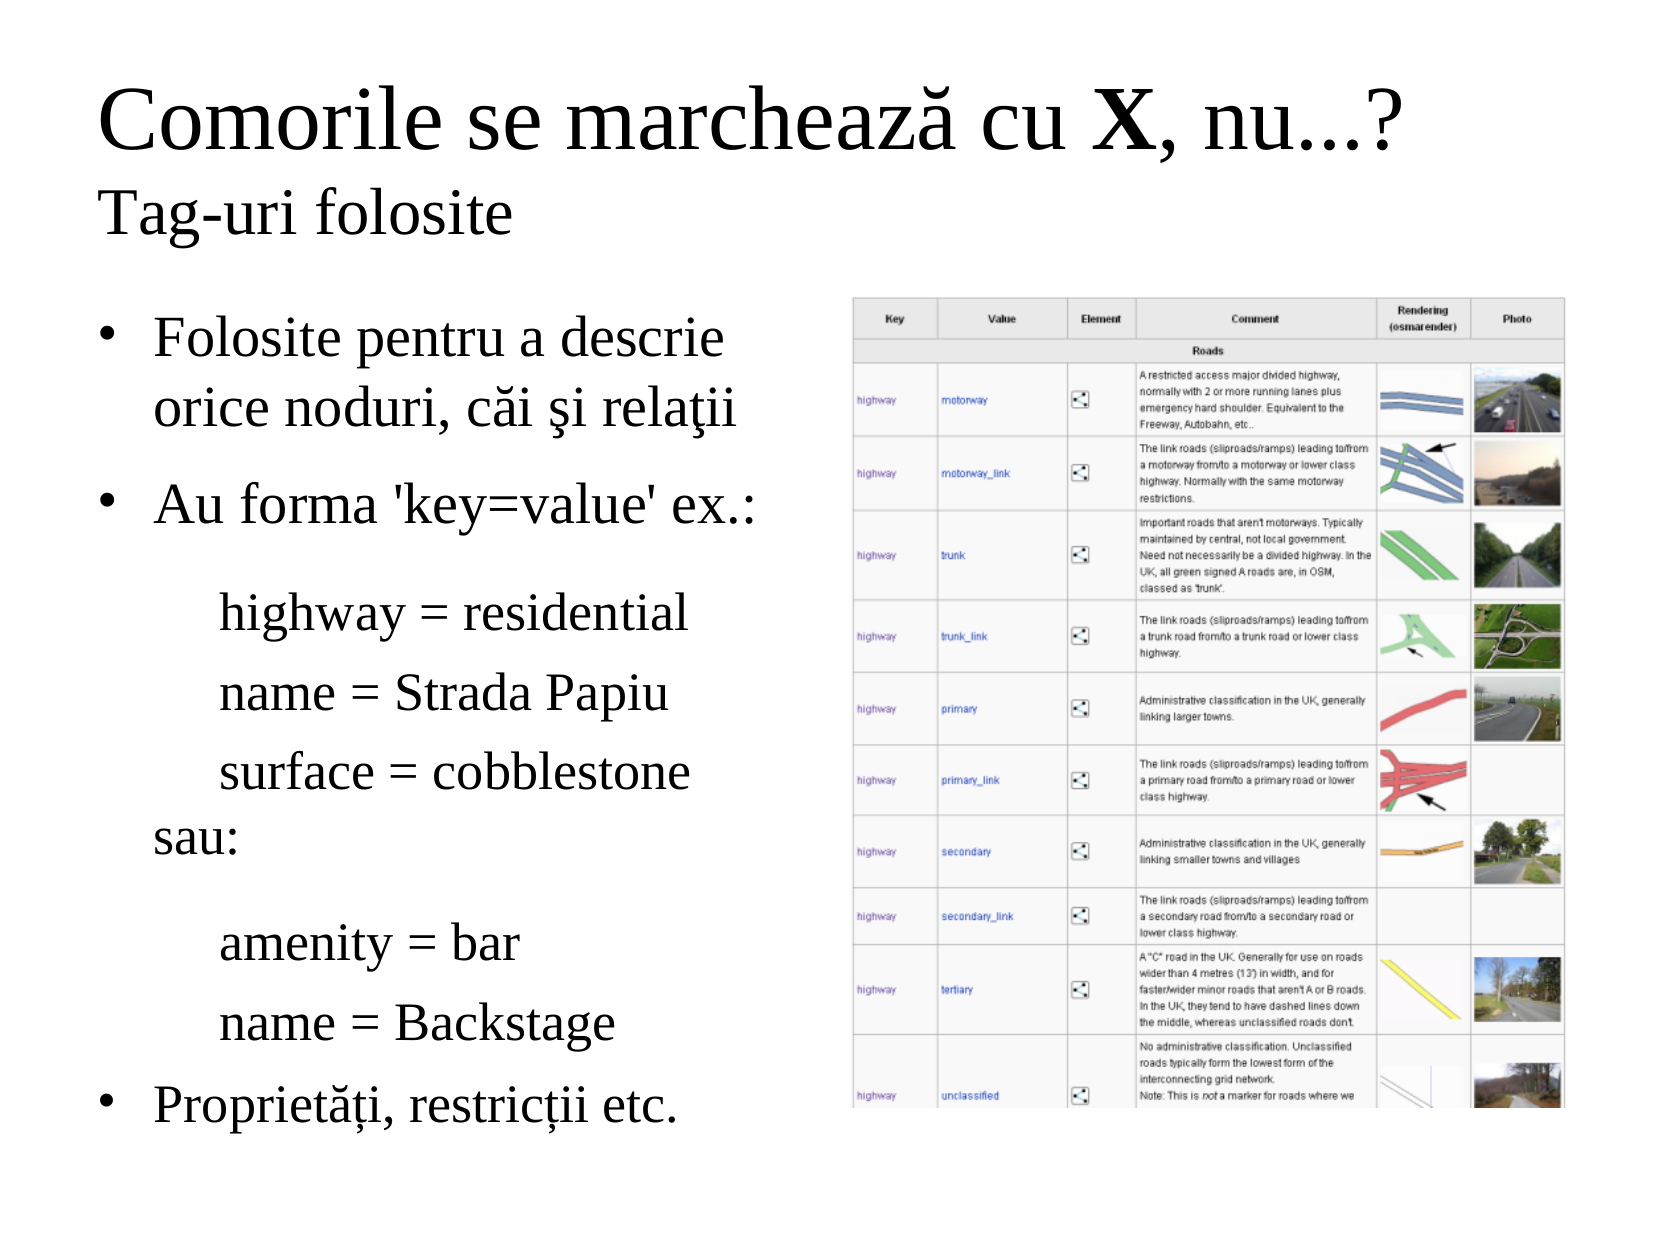

# Comorile se marchează cu X, nu...? Tag-uri folosite
Folosite pentru a descrie orice noduri, căi şi relaţii
Au forma 'key=value' ex.:
highway = residential
name = Strada Papiu
surface = cobblestone
sau:
amenity = bar
name = Backstage
Proprietăți, restricții etc.